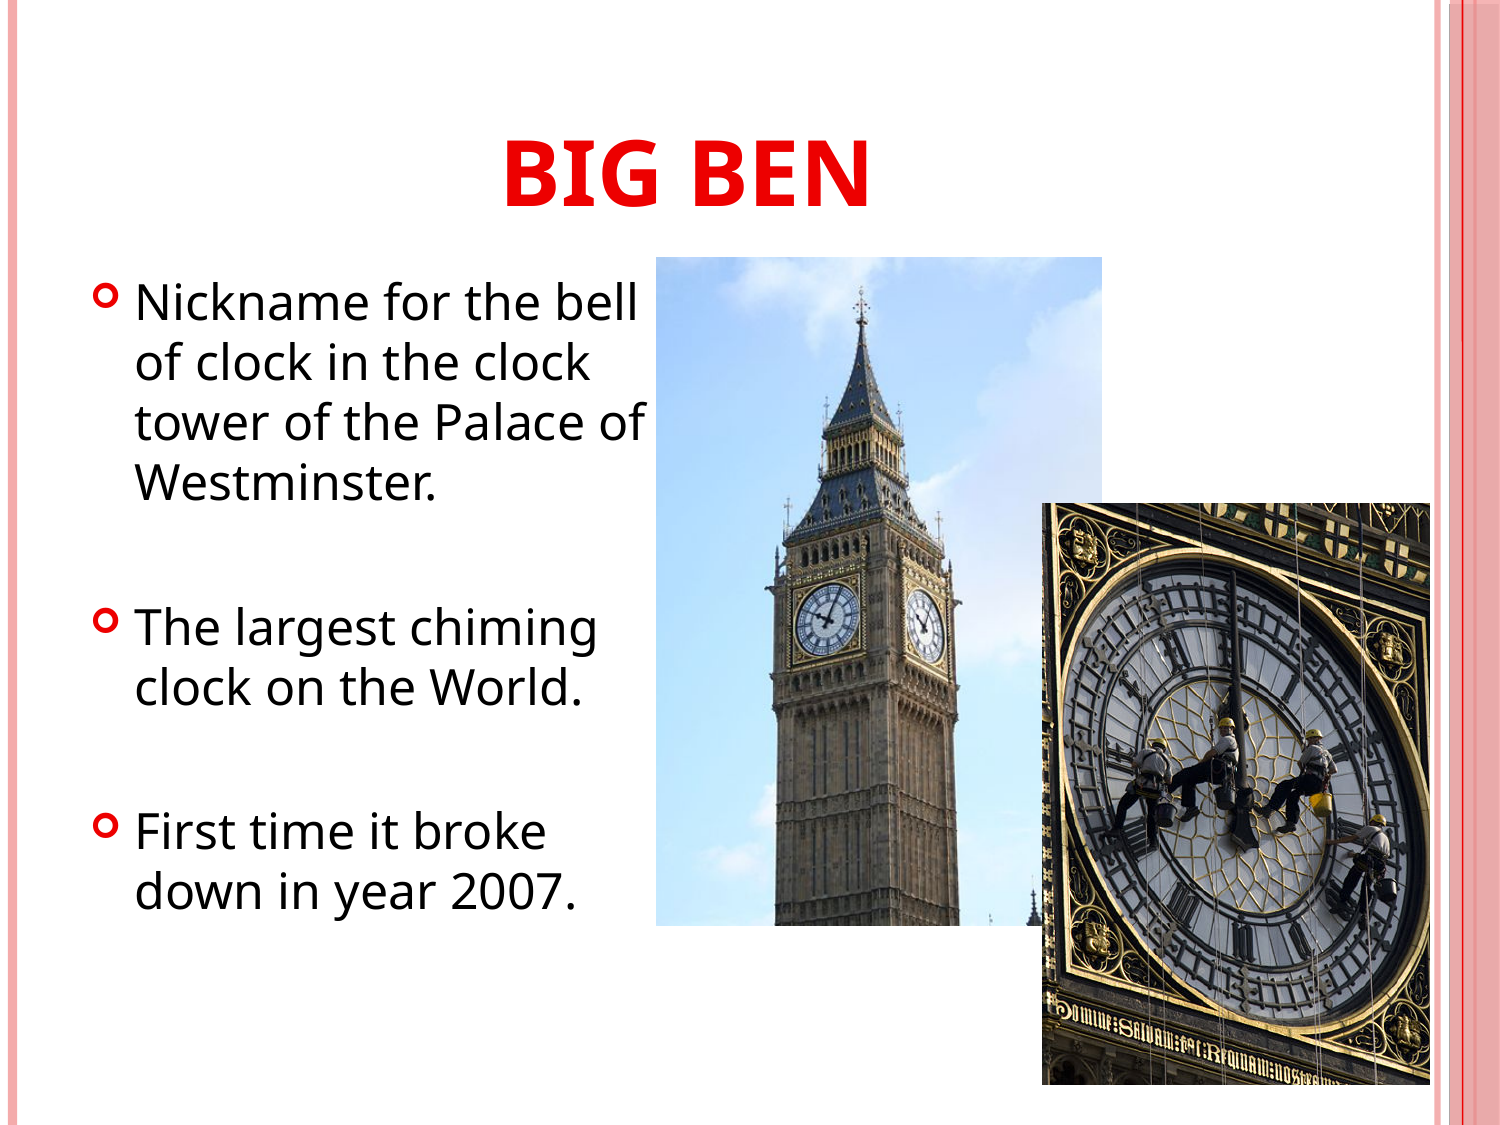

# BIG BEN
Nickname for the bell of clock in the clock tower of the Palace of Westminster.
The largest chiming clock on the World.
First time it broke down in year 2007.